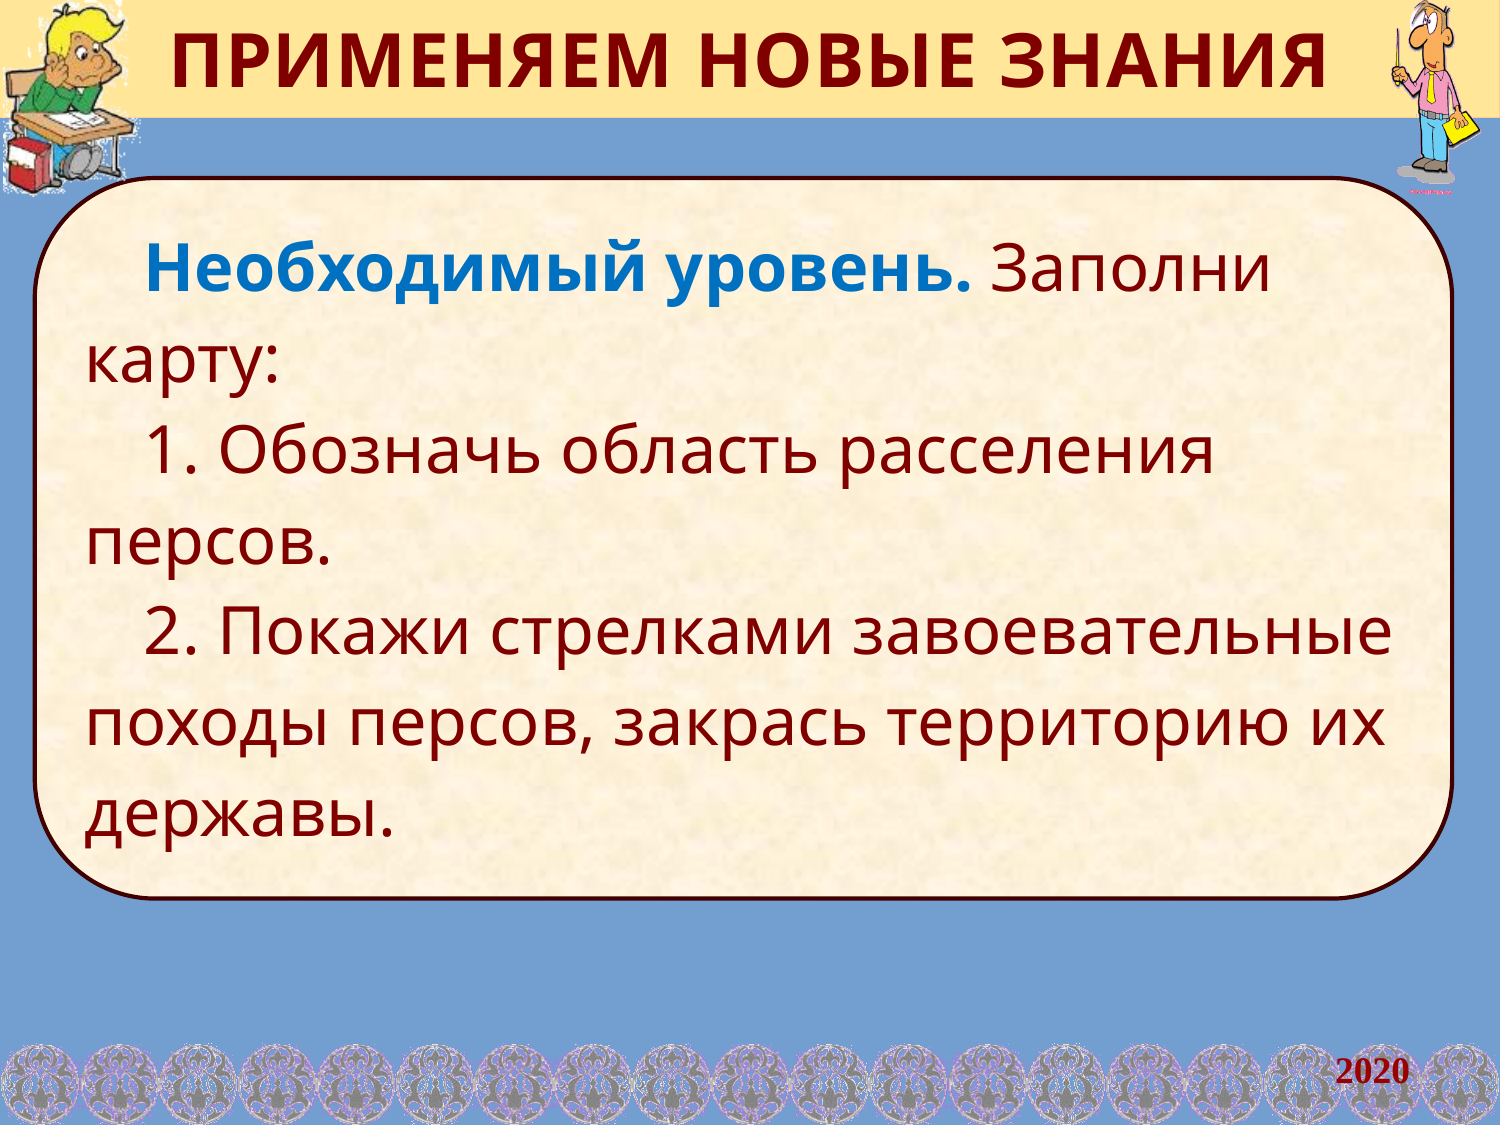

# ПРИМЕНЯЕМ НОВЫЕ ЗНАНИЯ
Необходимый уровень. Заполни карту:
1. Обозначь область расселения персов.
2. Покажи стрелками завоевательные походы персов, закрась территорию их державы.